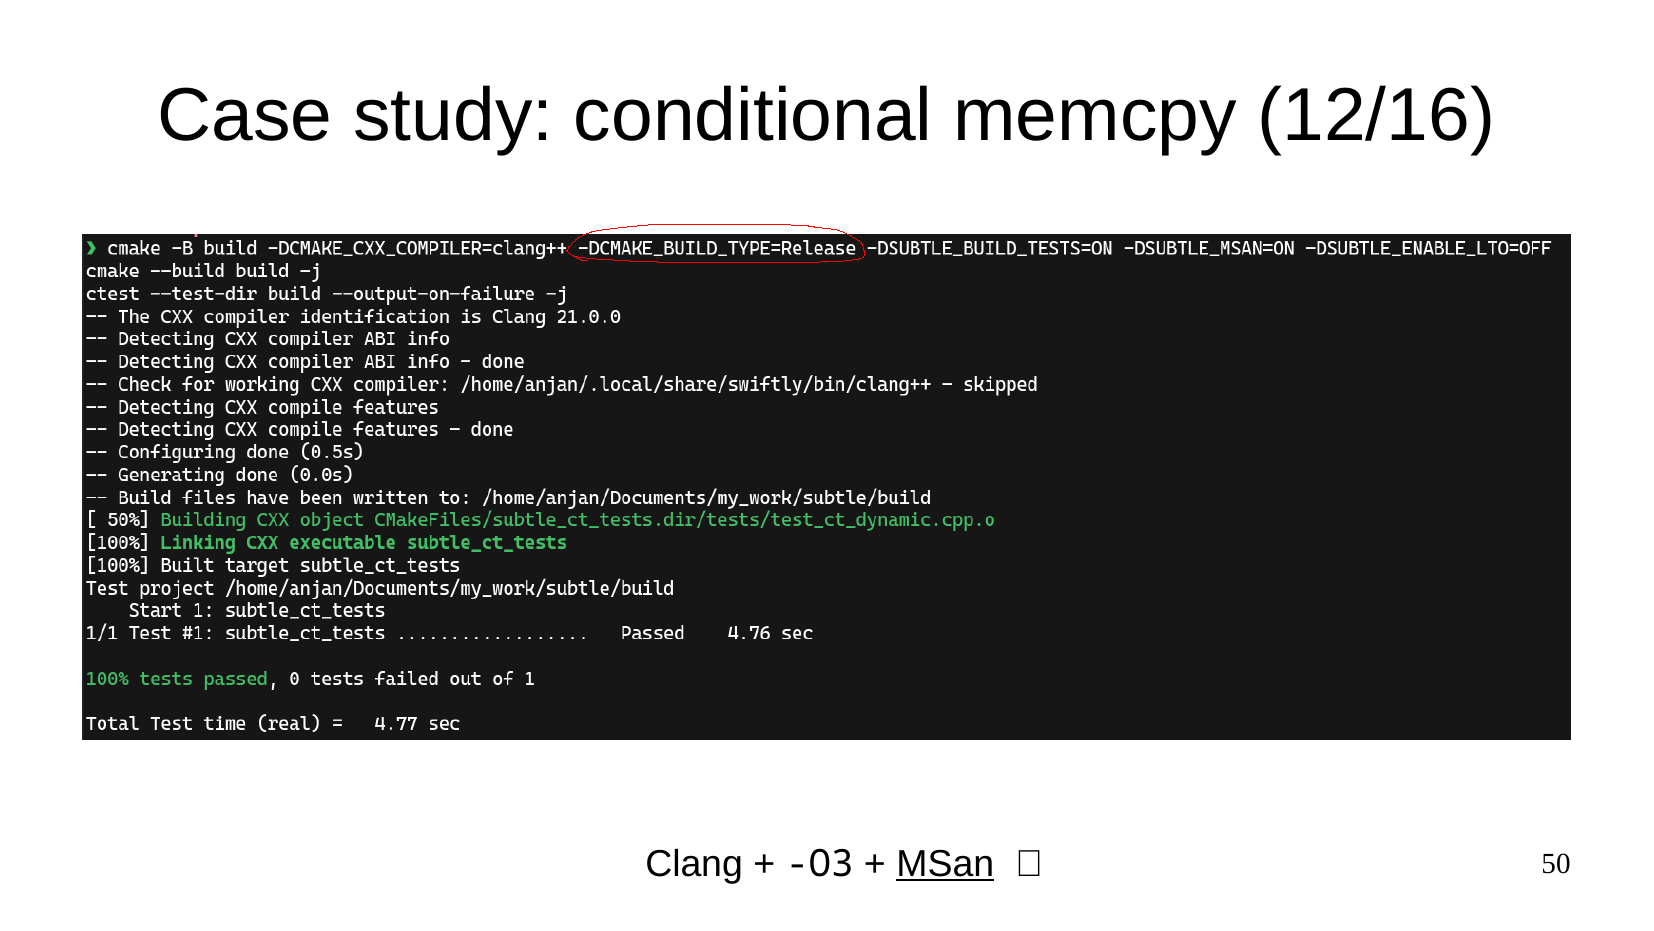

# Case study: conditional memcpy (12/16)
Clang + -O3 + MSan ❌
50